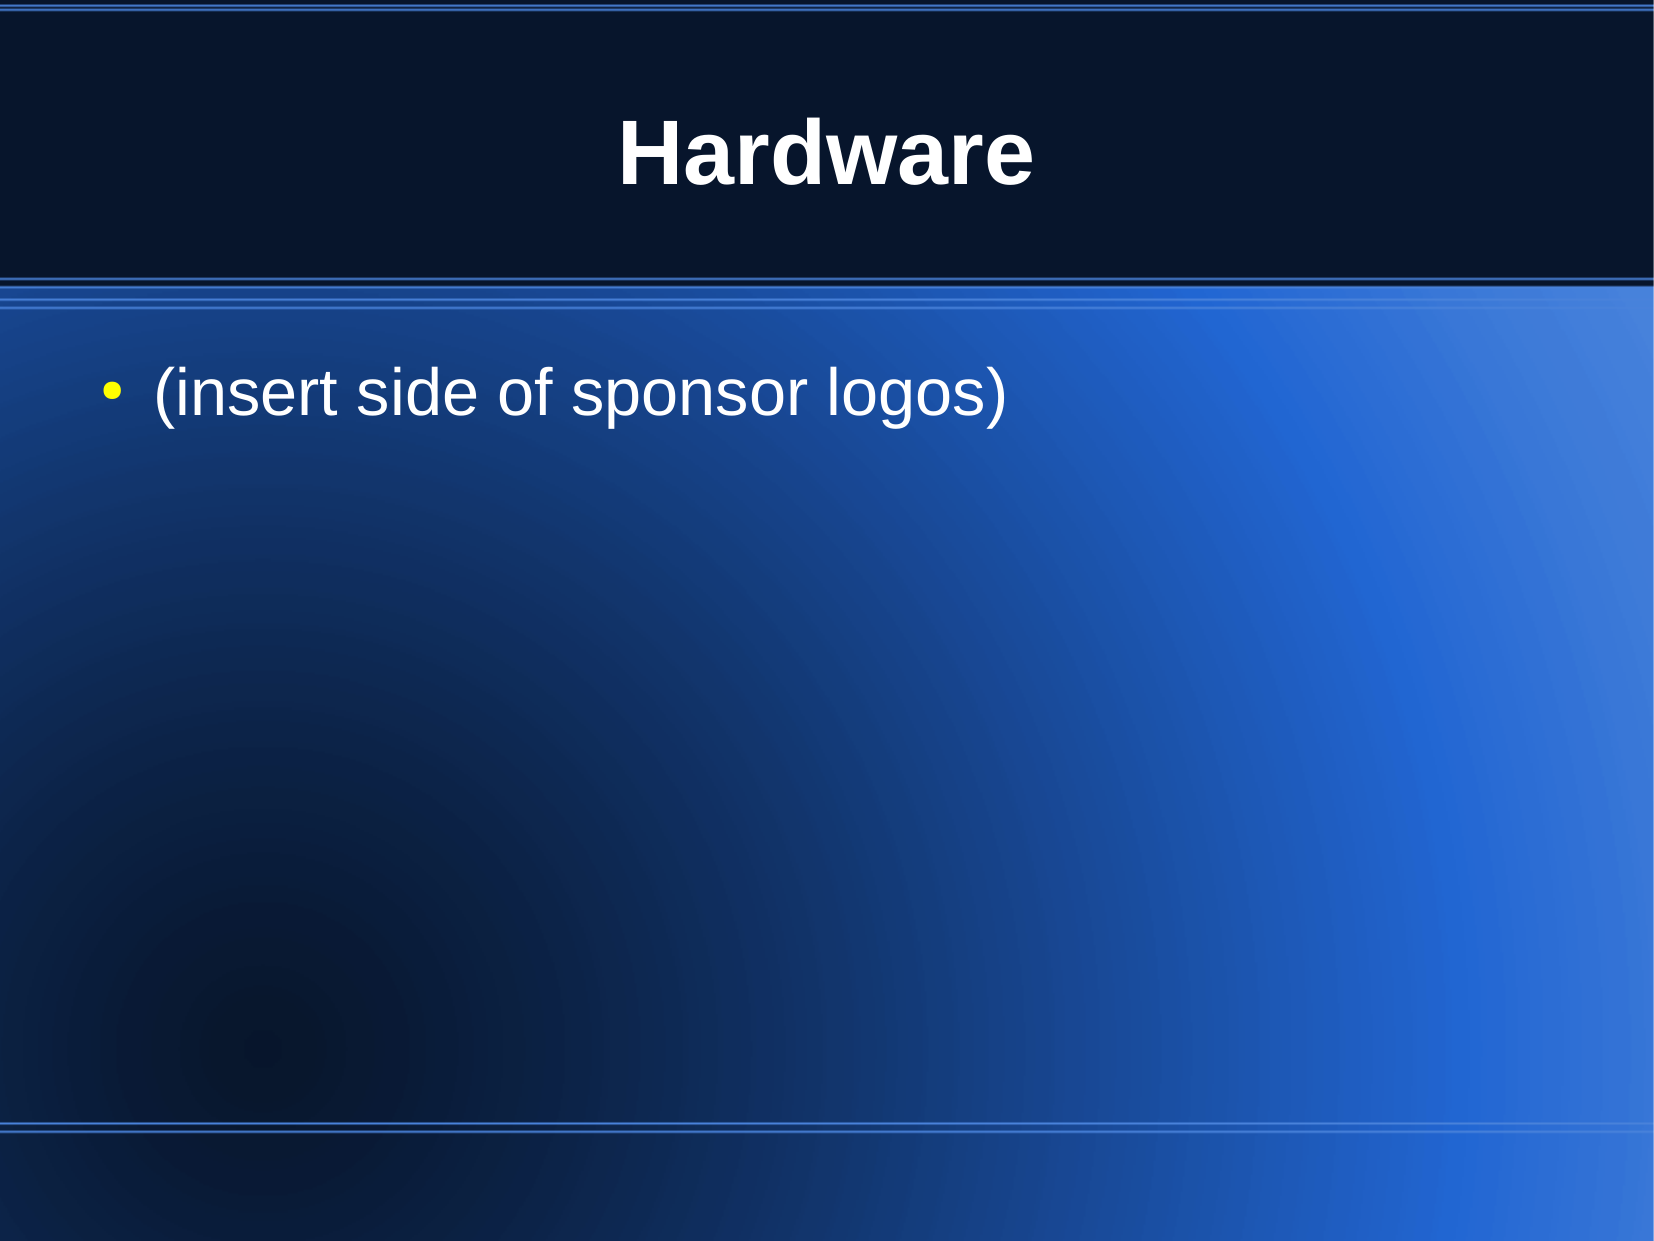

# Hardware
(insert side of sponsor logos)